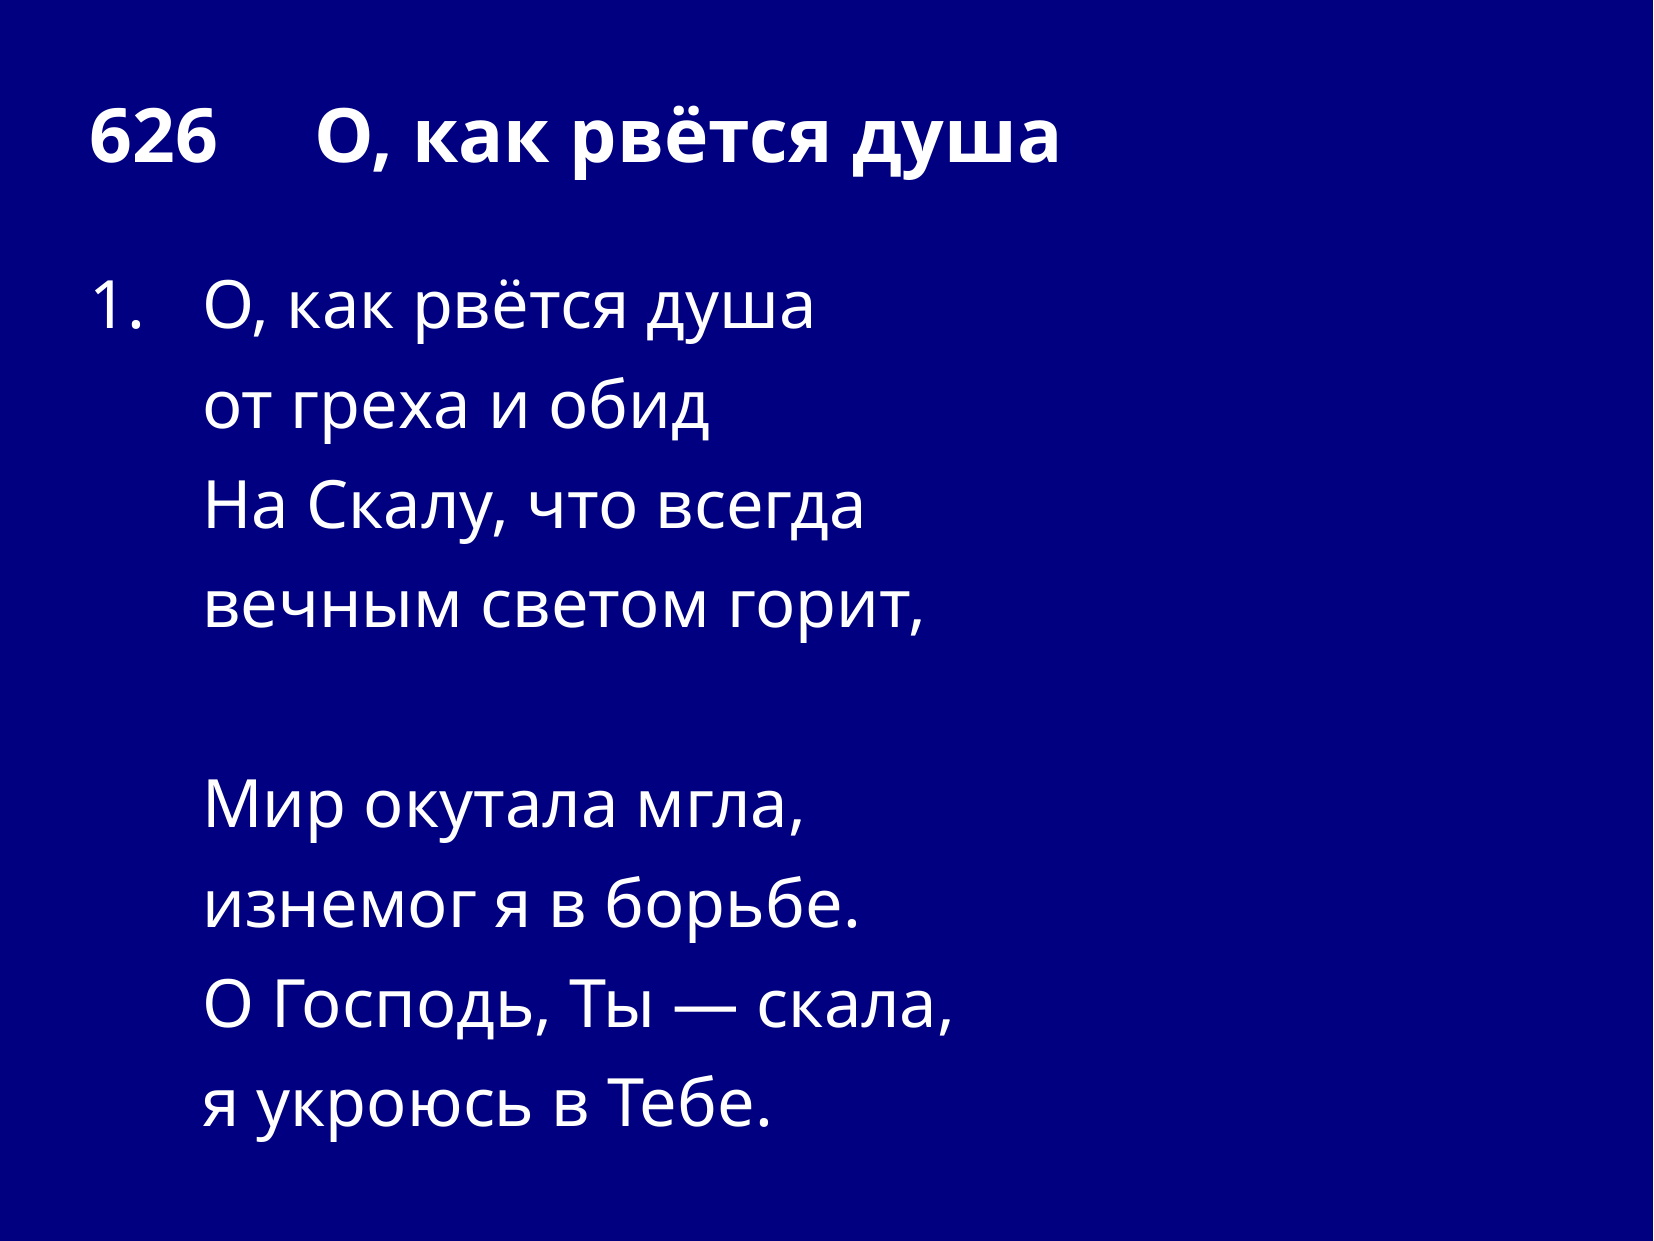

626	О, как рвётся душа
1.	О, как рвётся душа
	от греха и обид
	На Скалу, что всегда
	вечным светом горит,
	Мир окутала мгла,
	изнемог я в борьбе.
	О Господь, Ты — скала,
	я укроюсь в Тебе.